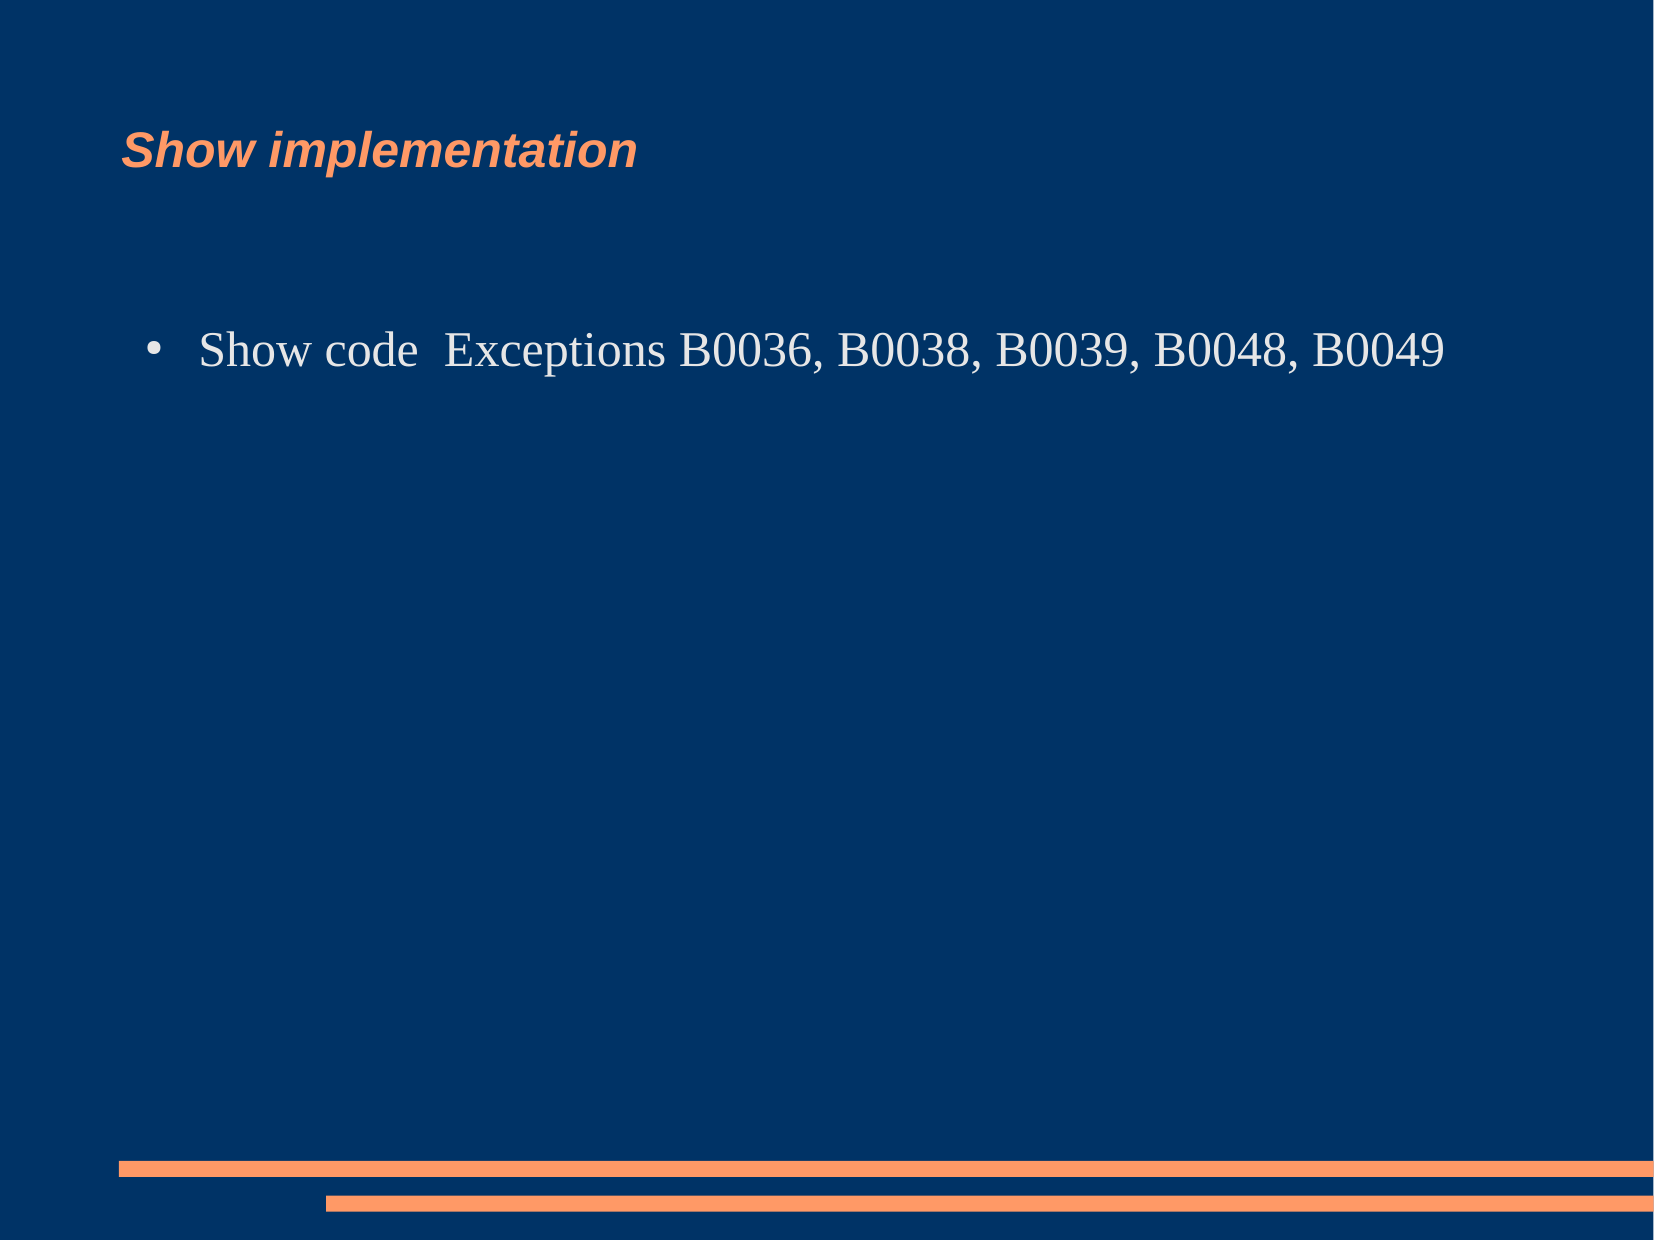

# Show implementation
Show code Exceptions B0036, B0038, B0039, B0048, B0049